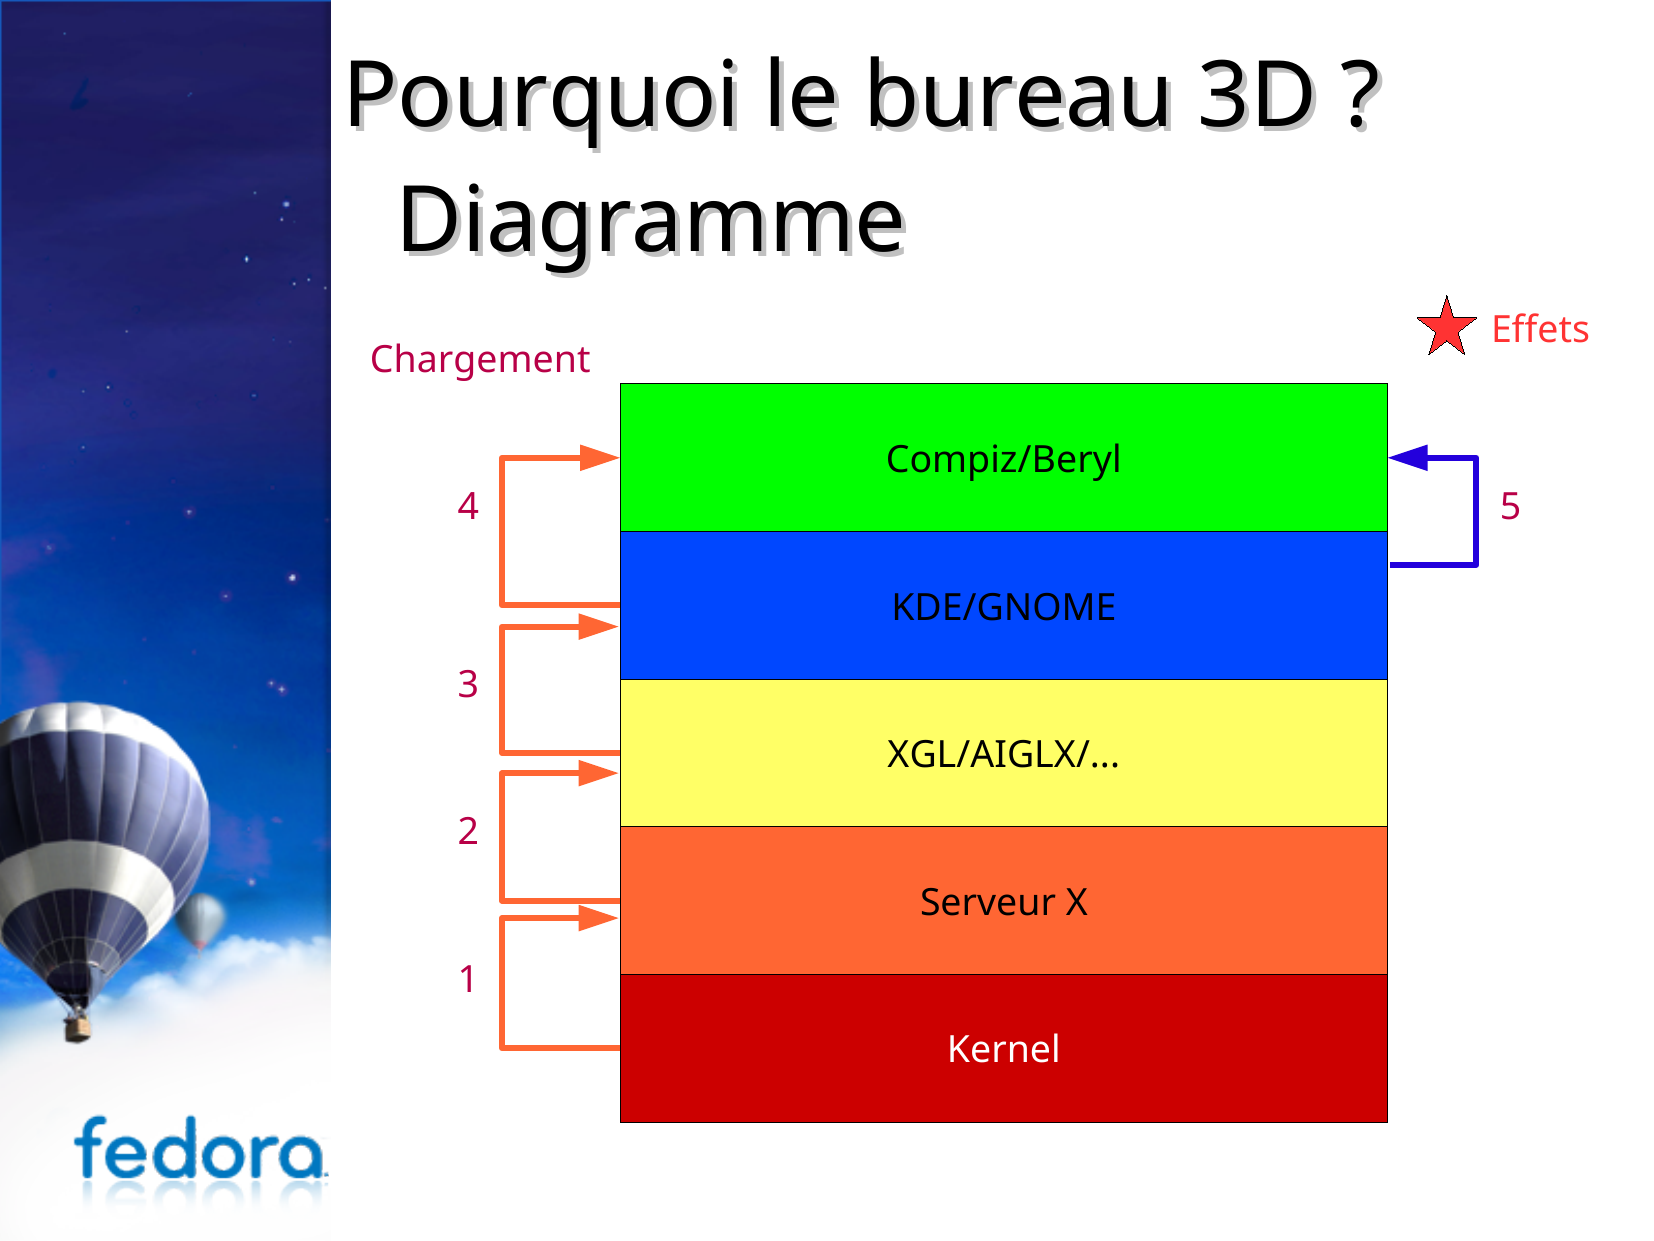

# Pourquoi le bureau 3D ? Diagramme
Effets
Chargement
Compiz/Beryl
5
4
KDE/GNOME
3
XGL/AIGLX/...
2
Serveur X
1
Kernel